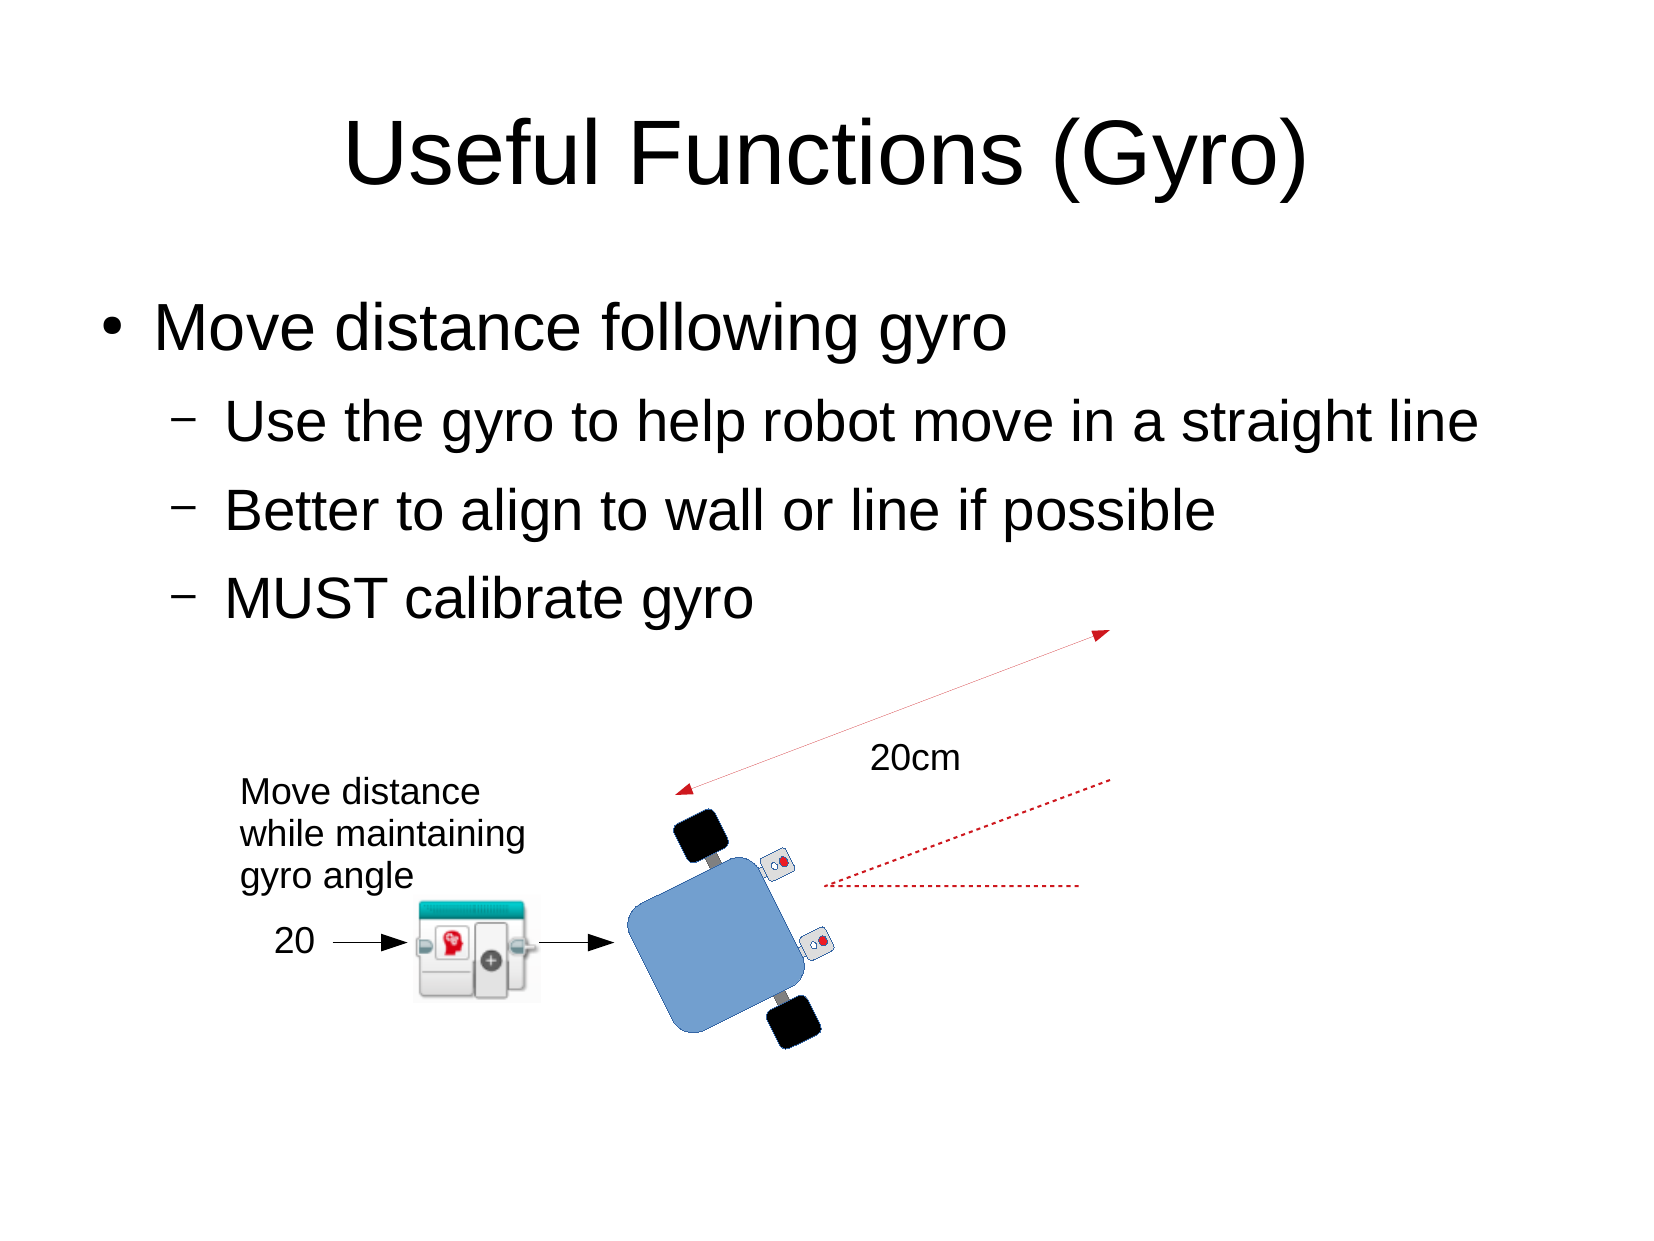

# Useful Functions (Gyro)
Move distance following gyro
Use the gyro to help robot move in a straight line
Better to align to wall or line if possible
MUST calibrate gyro
20cm
Move distance
while maintaining gyro angle
20